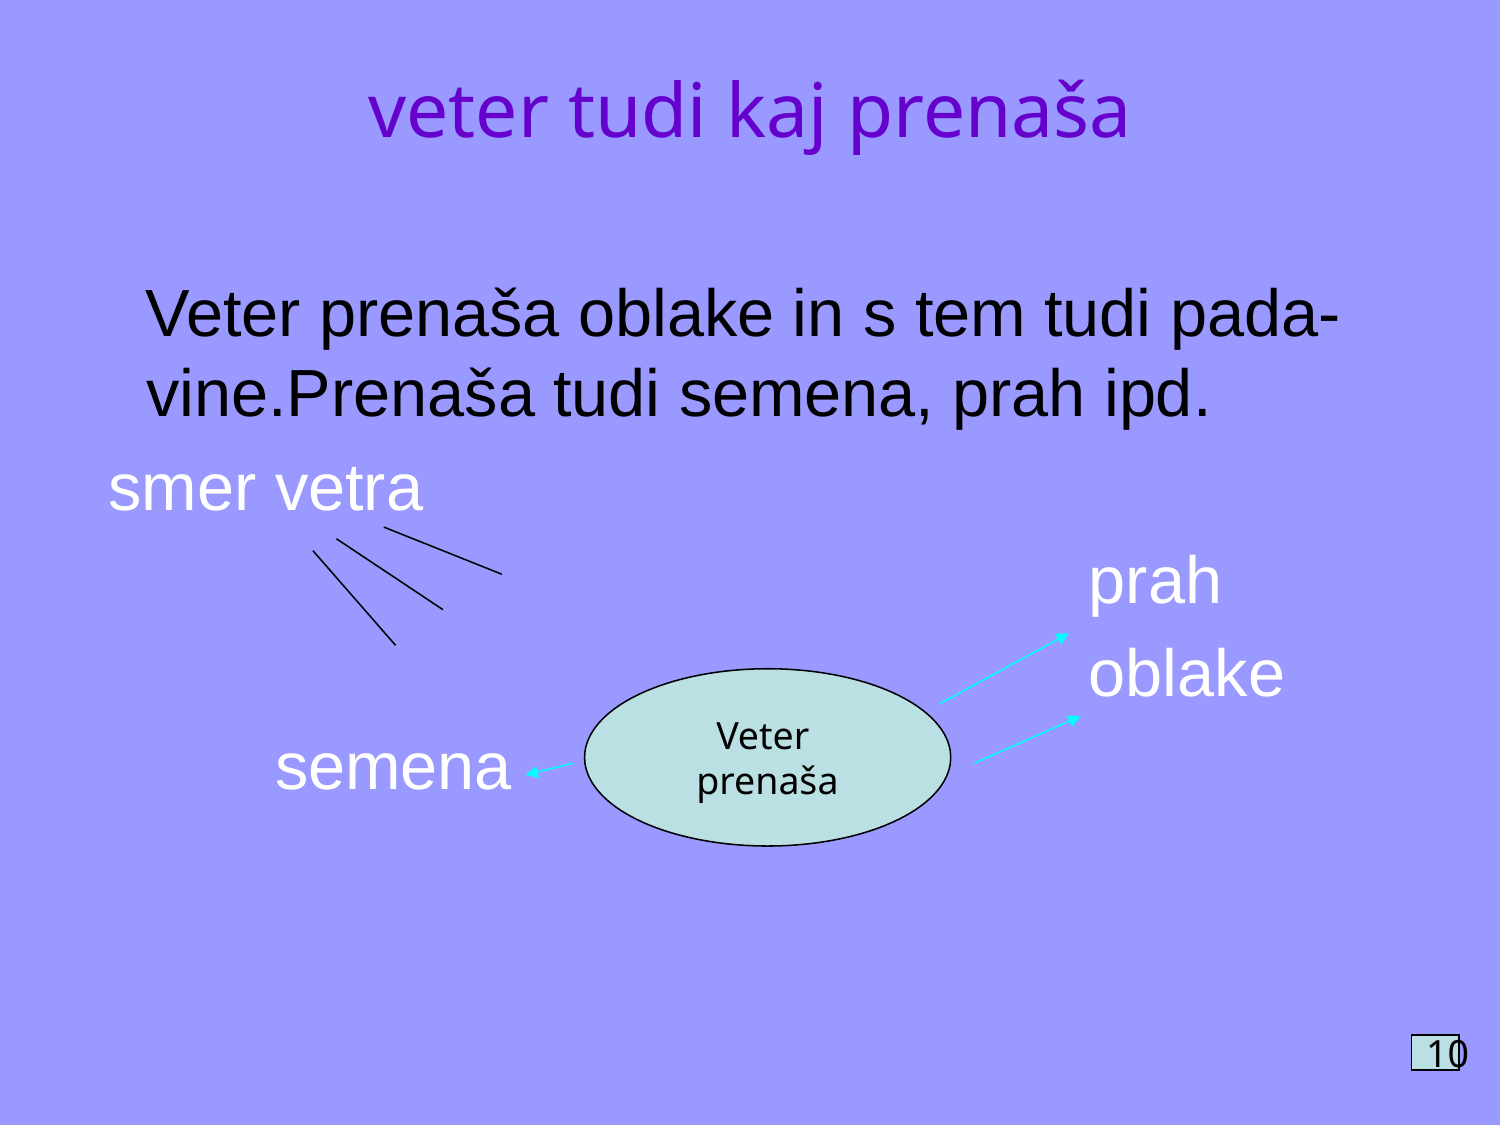

#
veter tudi kaj prenaša
 Veter prenaša oblake in s tem tudi pada-vine.Prenaša tudi semena, prah ipd.
 smer vetra
 prah
 oblake
 semena
Veter
prenaša
10